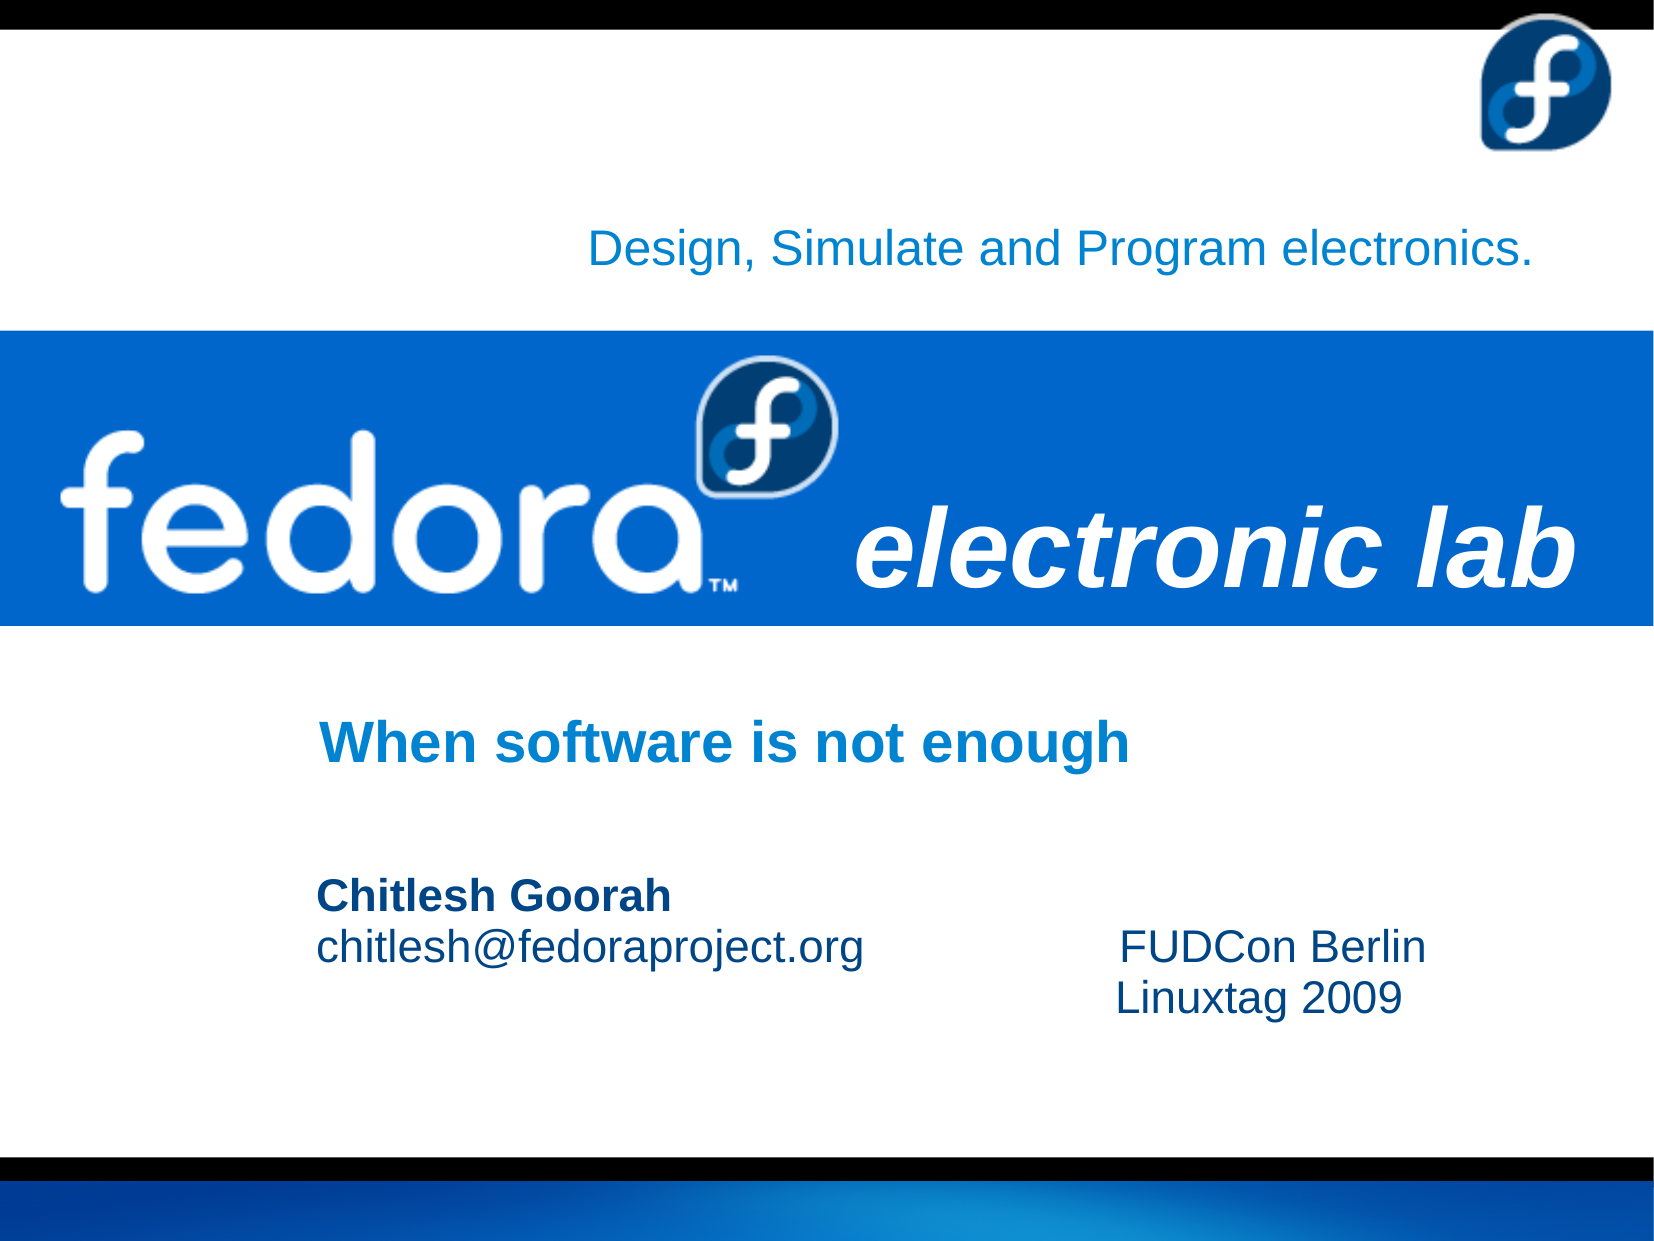

Design, Simulate and Program electronics.
electronic lab
When software is not enough
Chitlesh Goorah
chitlesh@fedoraproject.org FUDCon Berlin
										 Linuxtag 2009